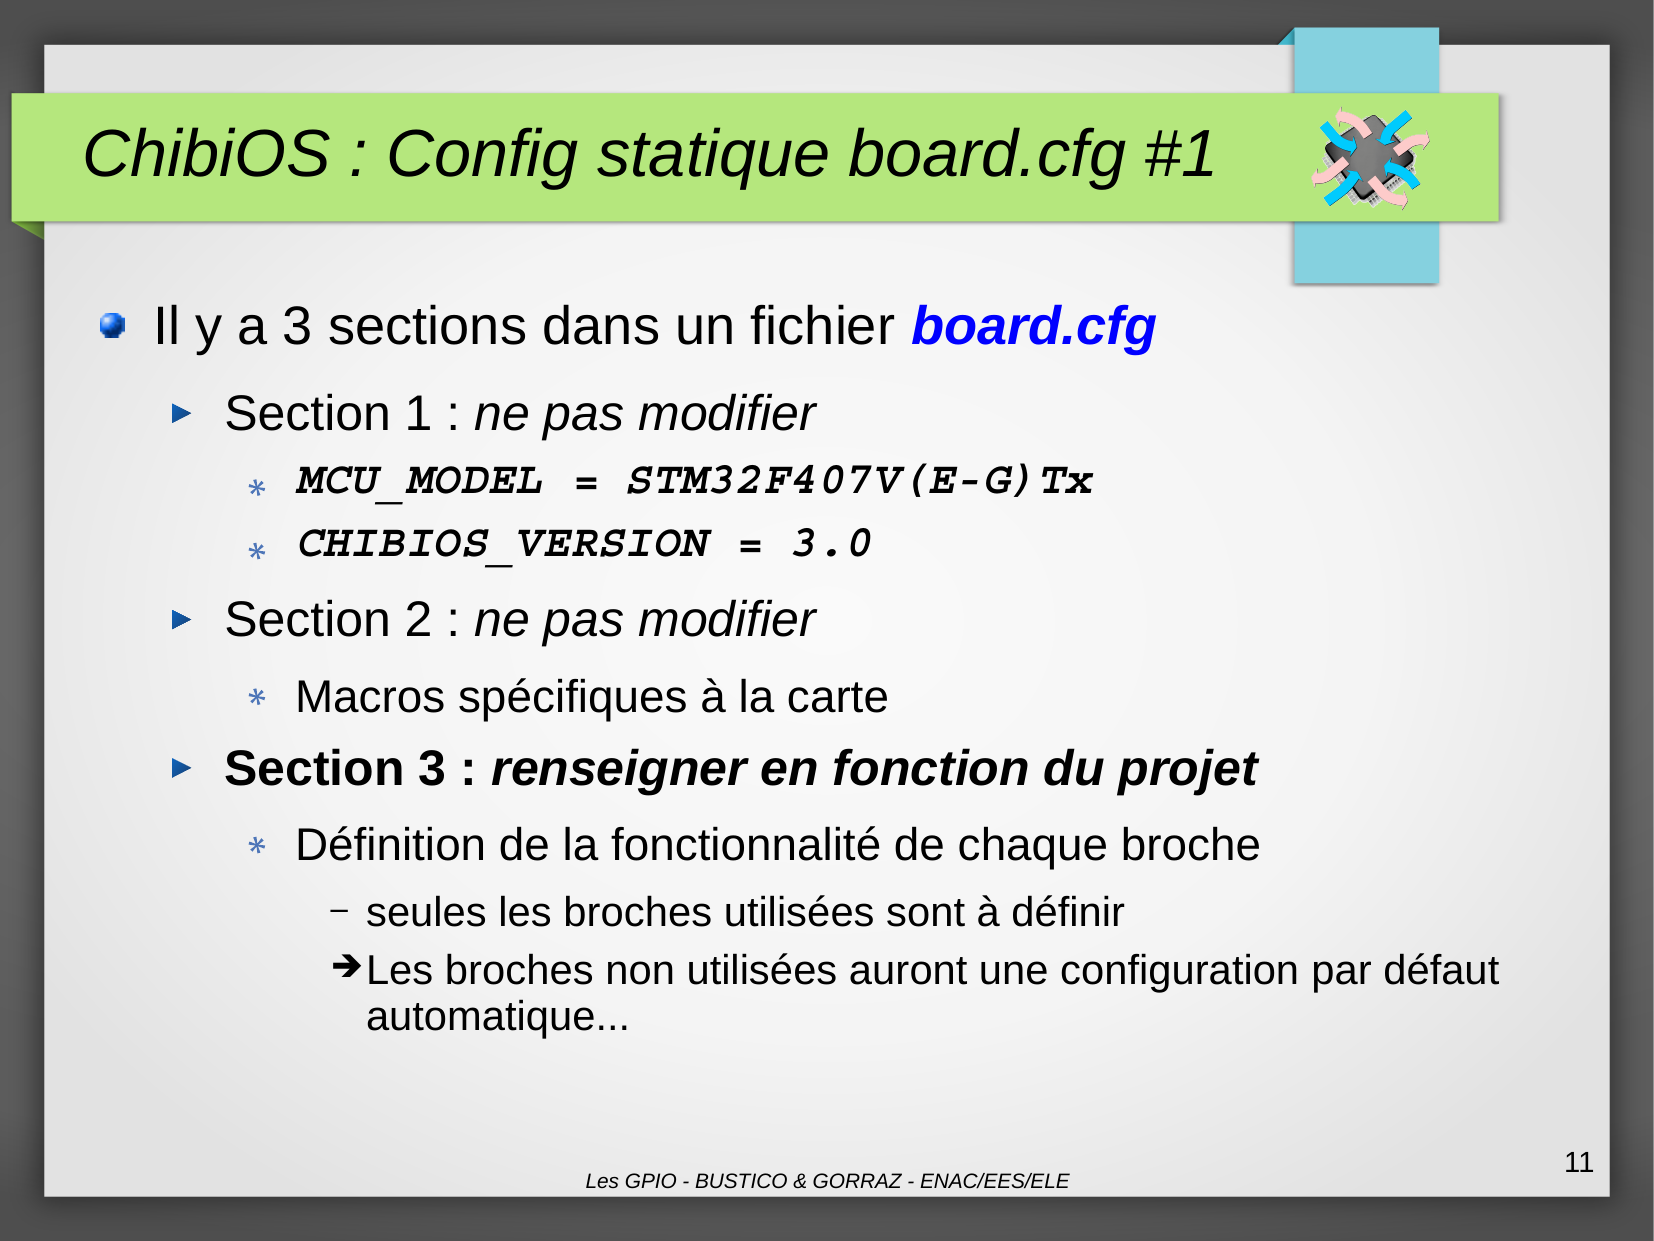

# ChibiOS : Config statique board.cfg #1
Il y a 3 sections dans un fichier board.cfg
Section 1 : ne pas modifier
MCU_MODEL = STM32F407V(E-G)Tx
CHIBIOS_VERSION = 3.0
Section 2 : ne pas modifier
Macros spécifiques à la carte
Section 3 : renseigner en fonction du projet
Définition de la fonctionnalité de chaque broche
seules les broches utilisées sont à définir
Les broches non utilisées auront une configuration par défaut automatique...
11
Les GPIO - BUSTICO & GORRAZ - ENAC/EES/ELE